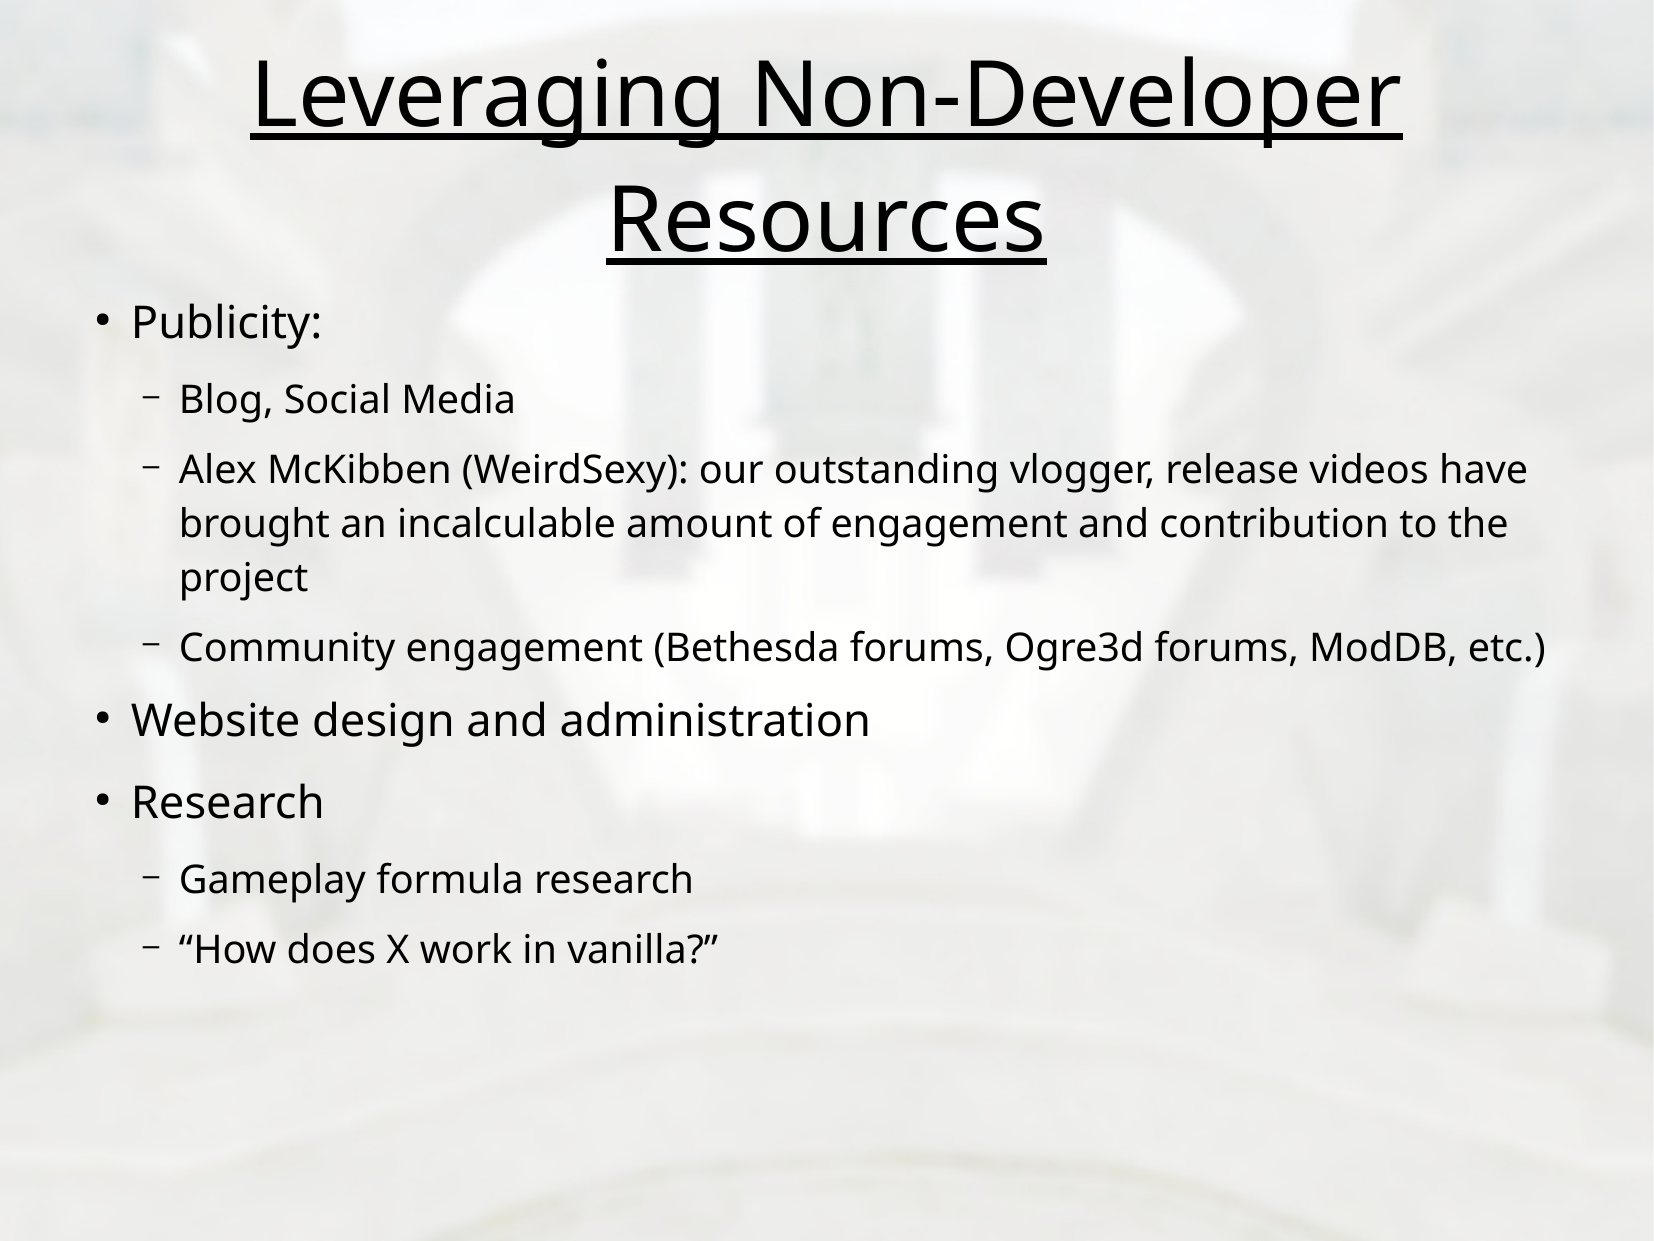

# Leveraging Non-Developer Resources
Publicity:
Blog, Social Media
Alex McKibben (WeirdSexy): our outstanding vlogger, release videos have brought an incalculable amount of engagement and contribution to the project
Community engagement (Bethesda forums, Ogre3d forums, ModDB, etc.)
Website design and administration
Research
Gameplay formula research
“How does X work in vanilla?”